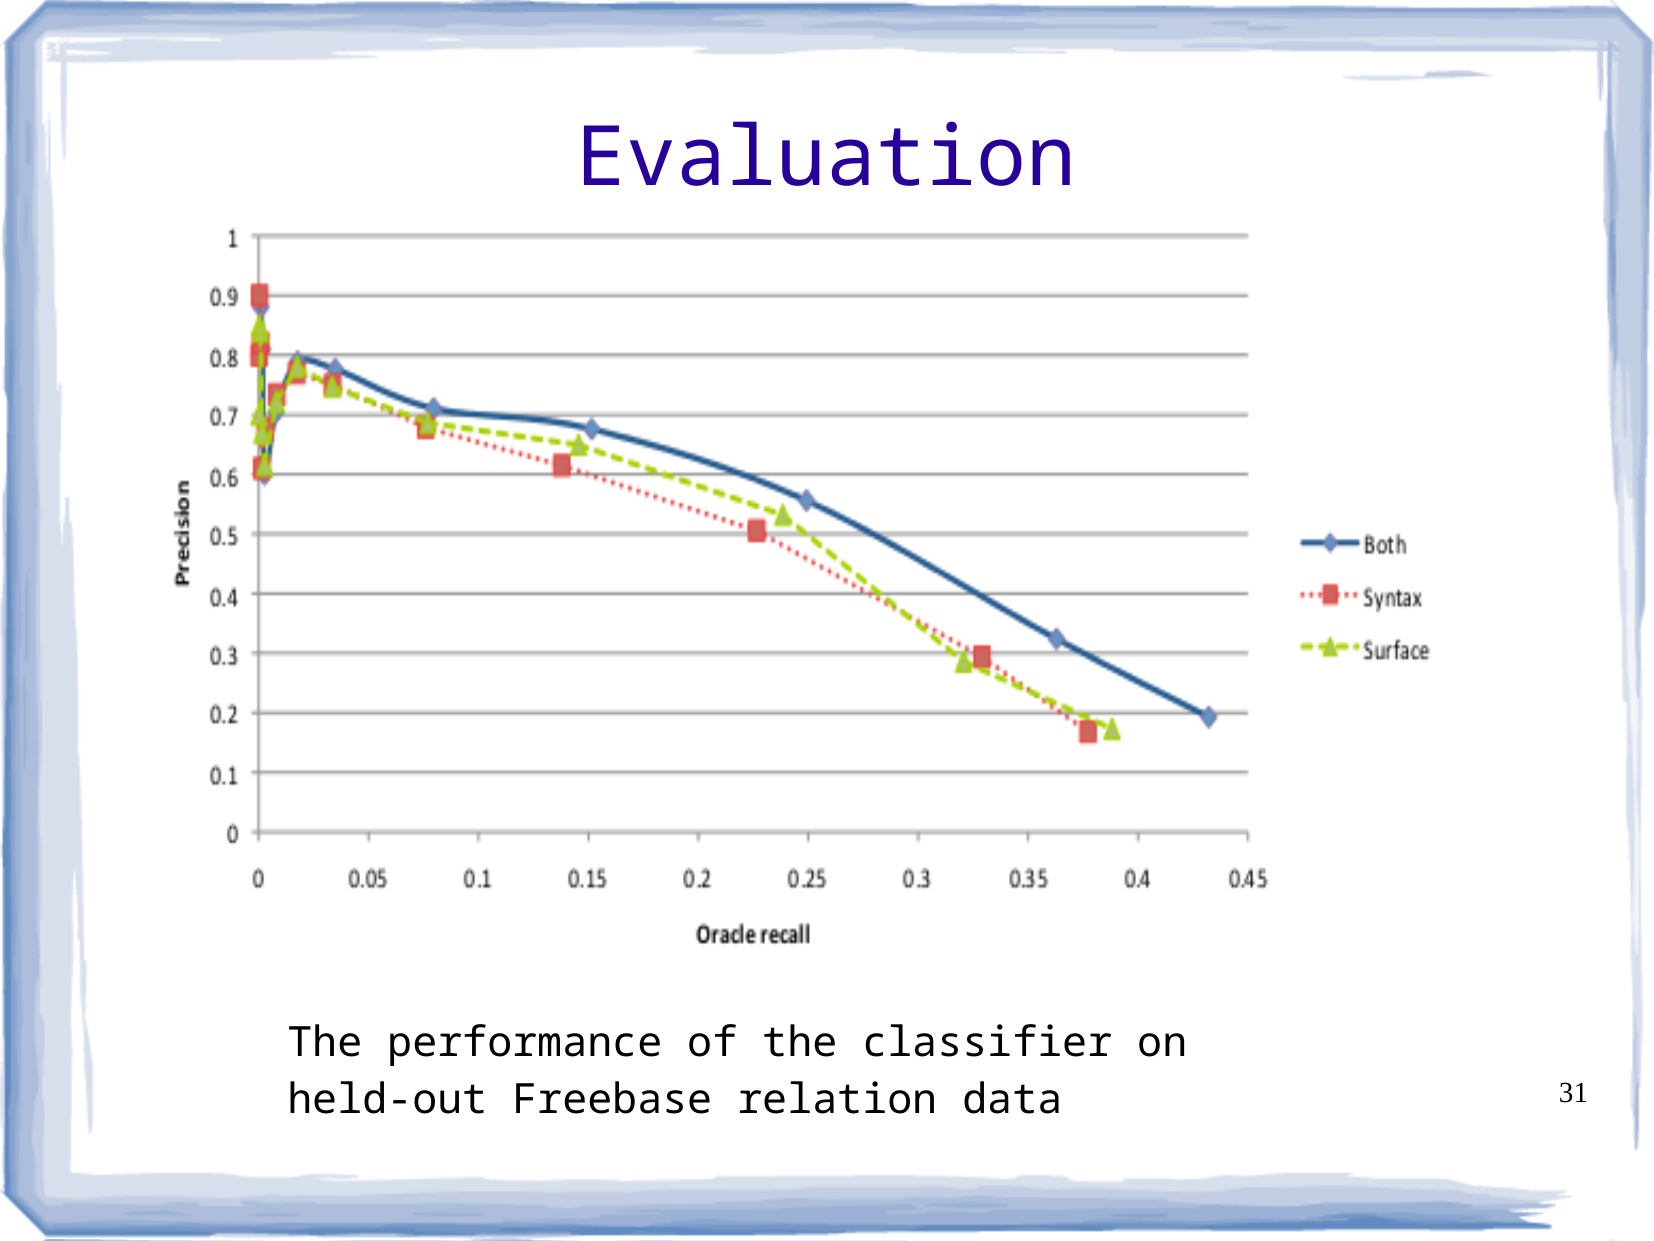

# Evaluation
The performance of the classifier on held-out Freebase relation data
31